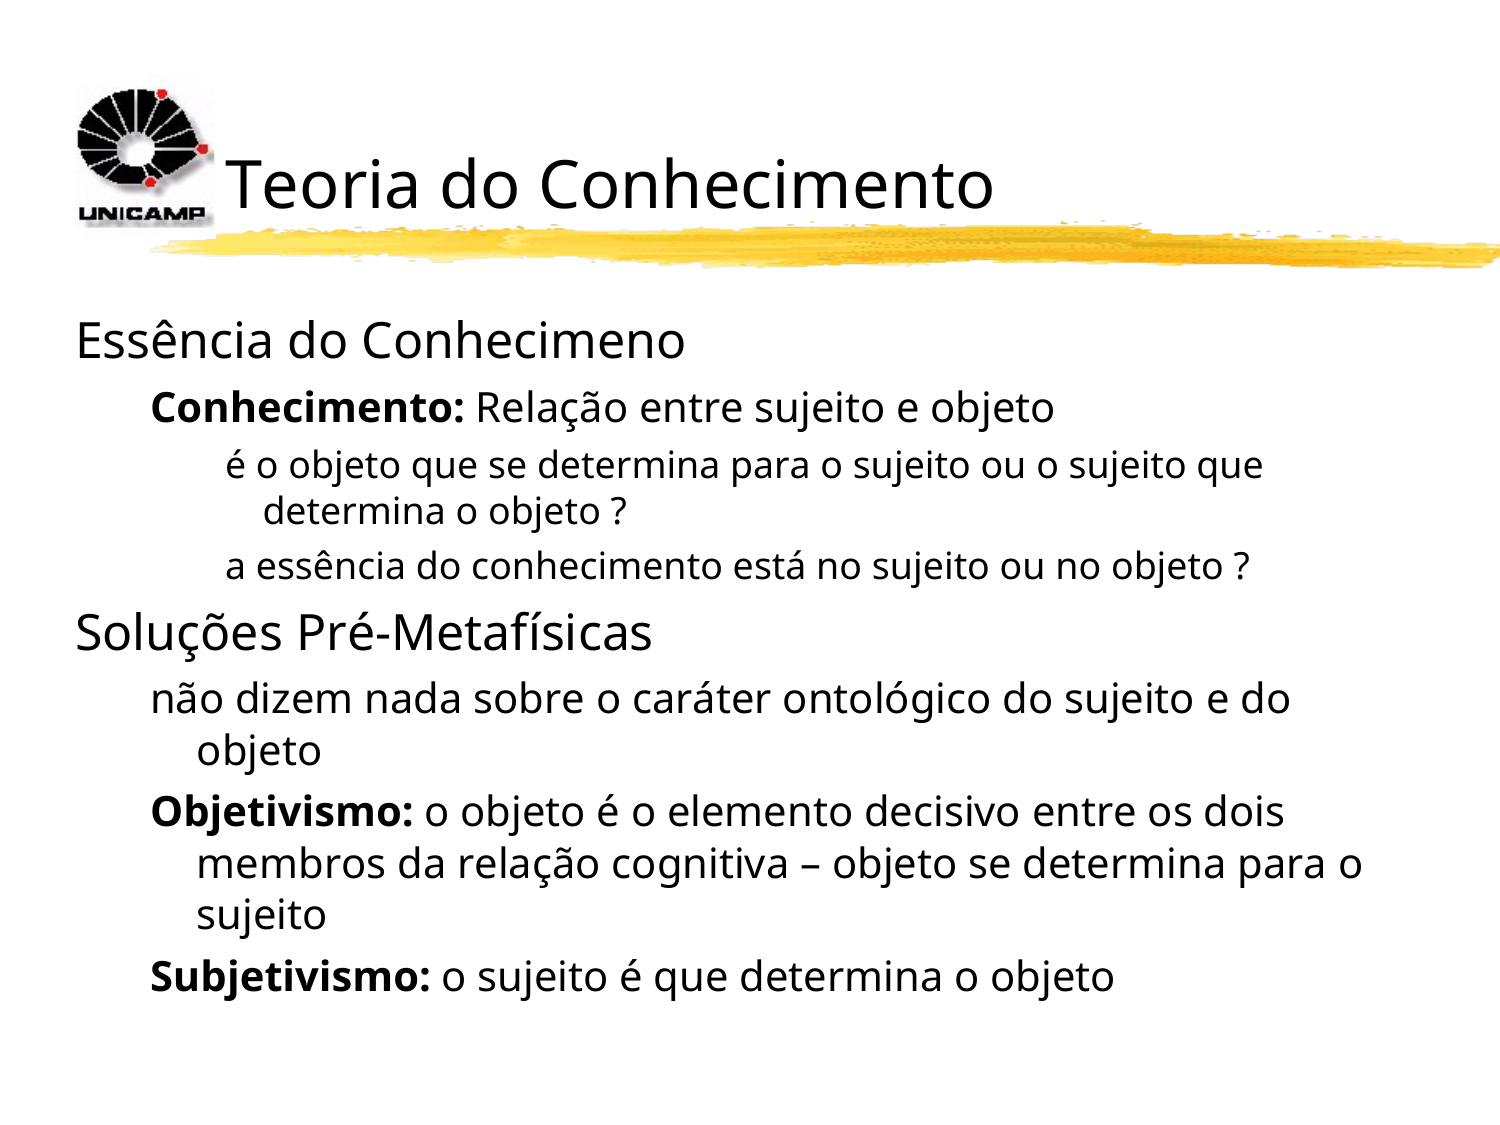

# Teoria do Conhecimento
Essência do Conhecimeno
Conhecimento: Relação entre sujeito e objeto
é o objeto que se determina para o sujeito ou o sujeito que determina o objeto ?
a essência do conhecimento está no sujeito ou no objeto ?
Soluções Pré-Metafísicas
não dizem nada sobre o caráter ontológico do sujeito e do objeto
Objetivismo: o objeto é o elemento decisivo entre os dois membros da relação cognitiva – objeto se determina para o sujeito
Subjetivismo: o sujeito é que determina o objeto